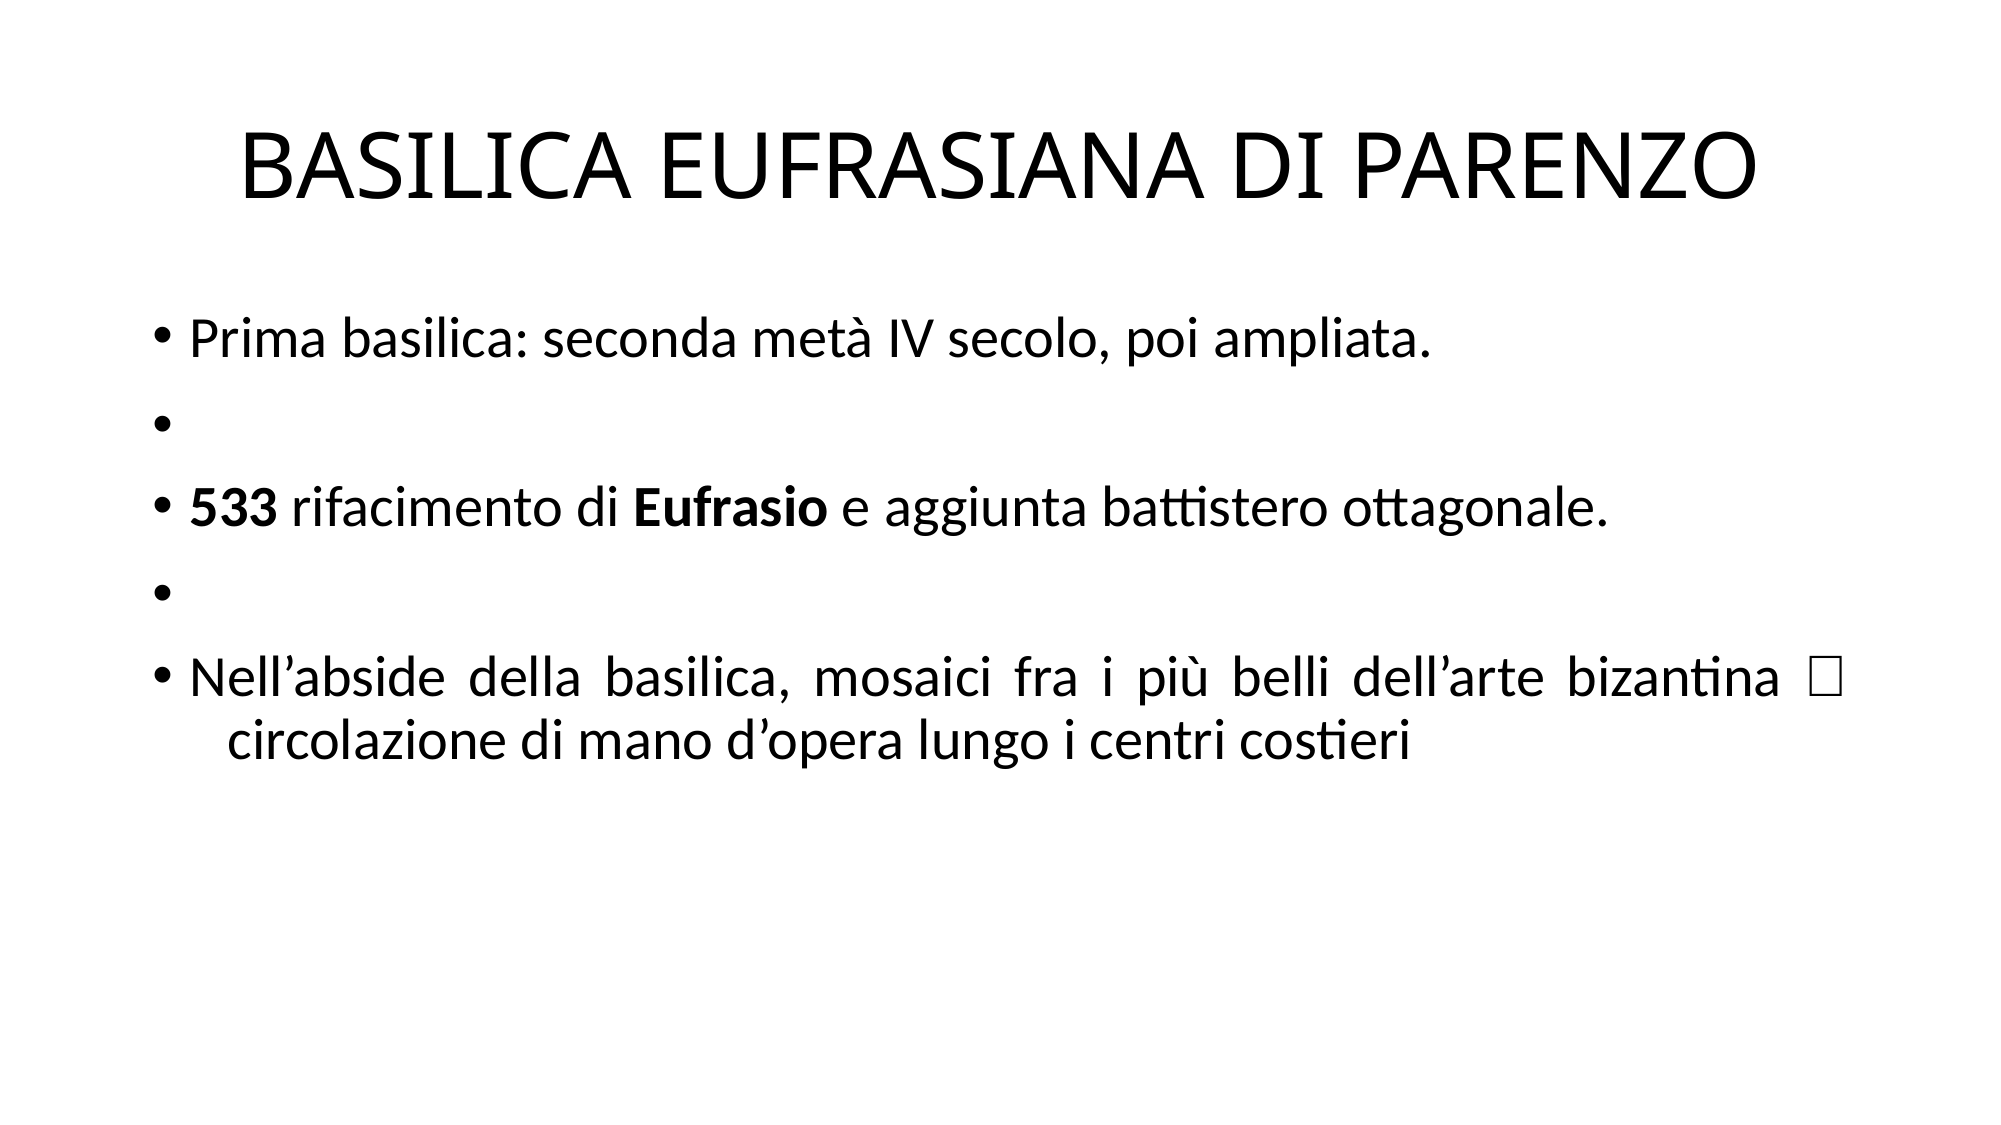

# BASILICA EUFRASIANA DI PARENZO
Prima basilica: seconda metà IV secolo, poi ampliata.
533 rifacimento di Eufrasio e aggiunta battistero ottagonale.
Nell’abside della basilica, mosaici fra i più belli dell’arte bizantina  circolazione di mano d’opera lungo i centri costieri